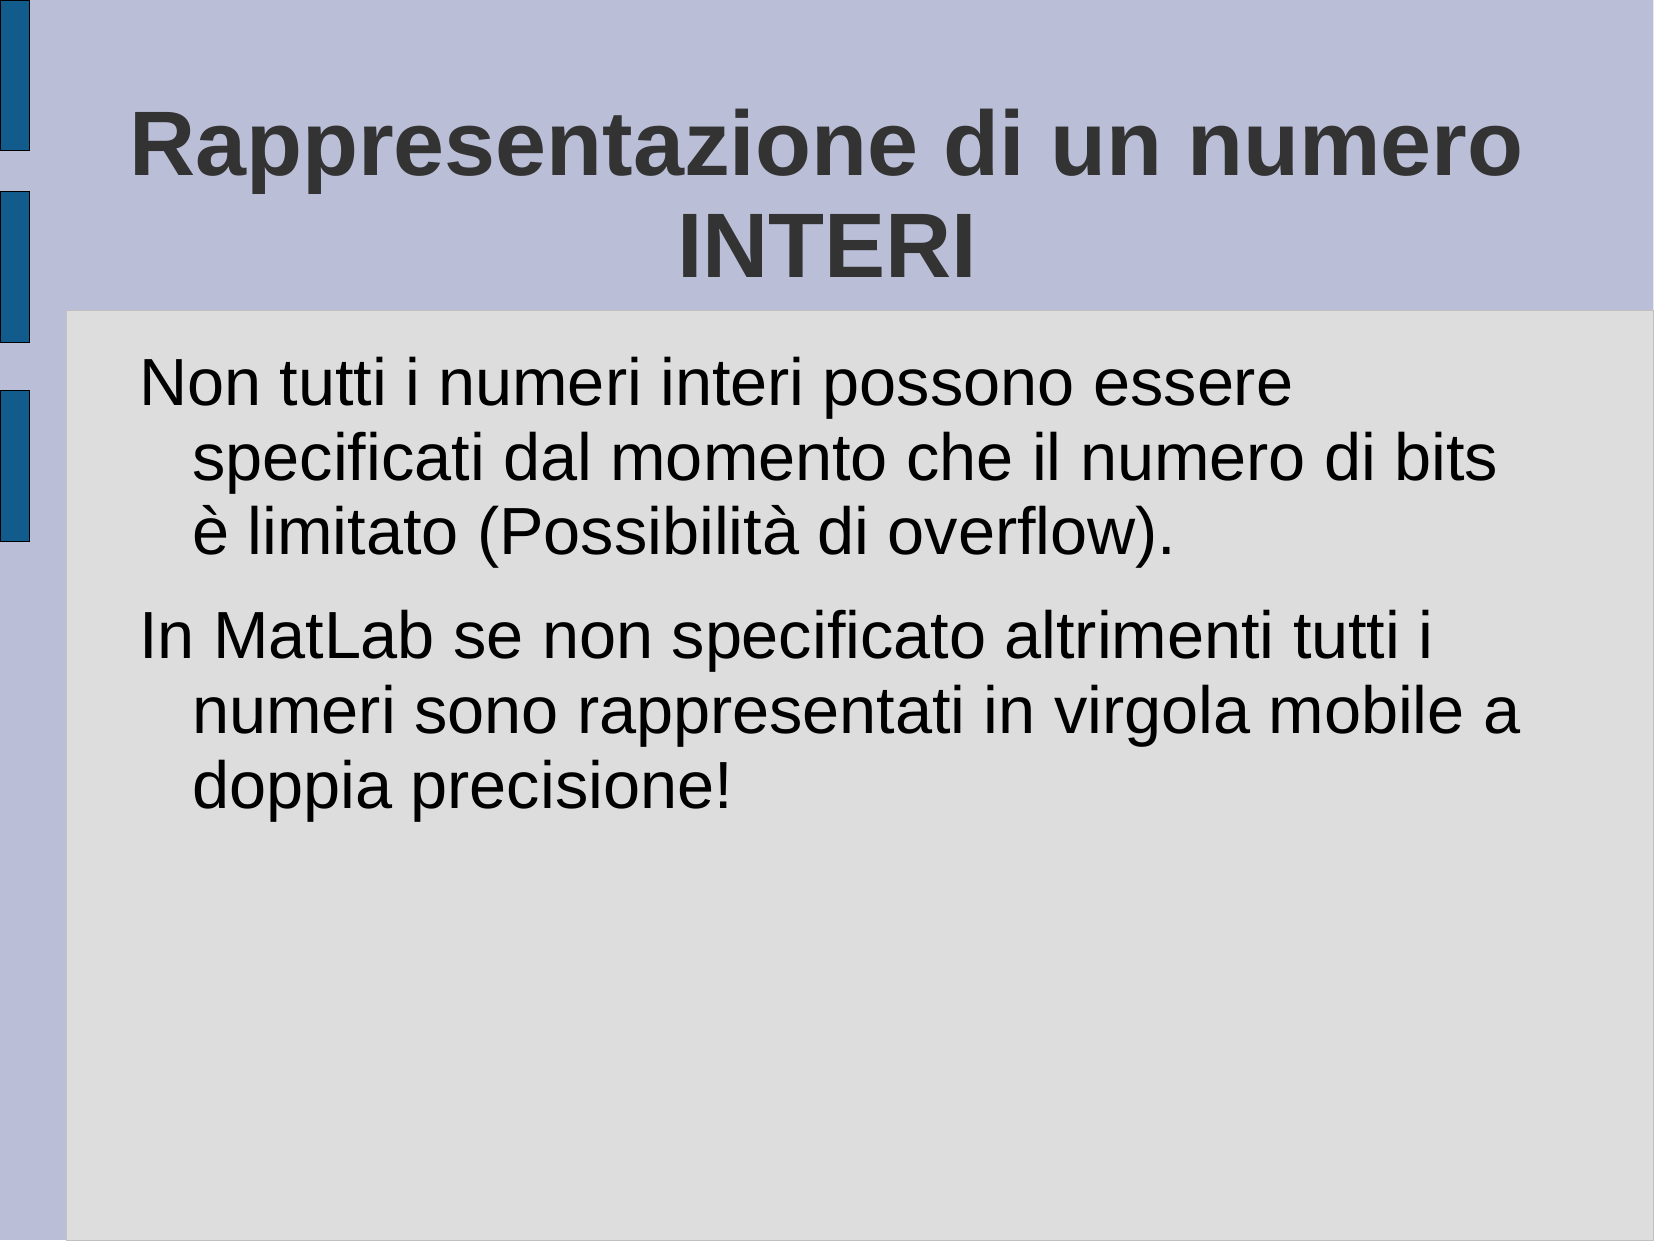

# Rappresentazione di un numero INTERI
Non tutti i numeri interi possono essere specificati dal momento che il numero di bits è limitato (Possibilità di overflow).
In MatLab se non specificato altrimenti tutti i numeri sono rappresentati in virgola mobile a doppia precisione!